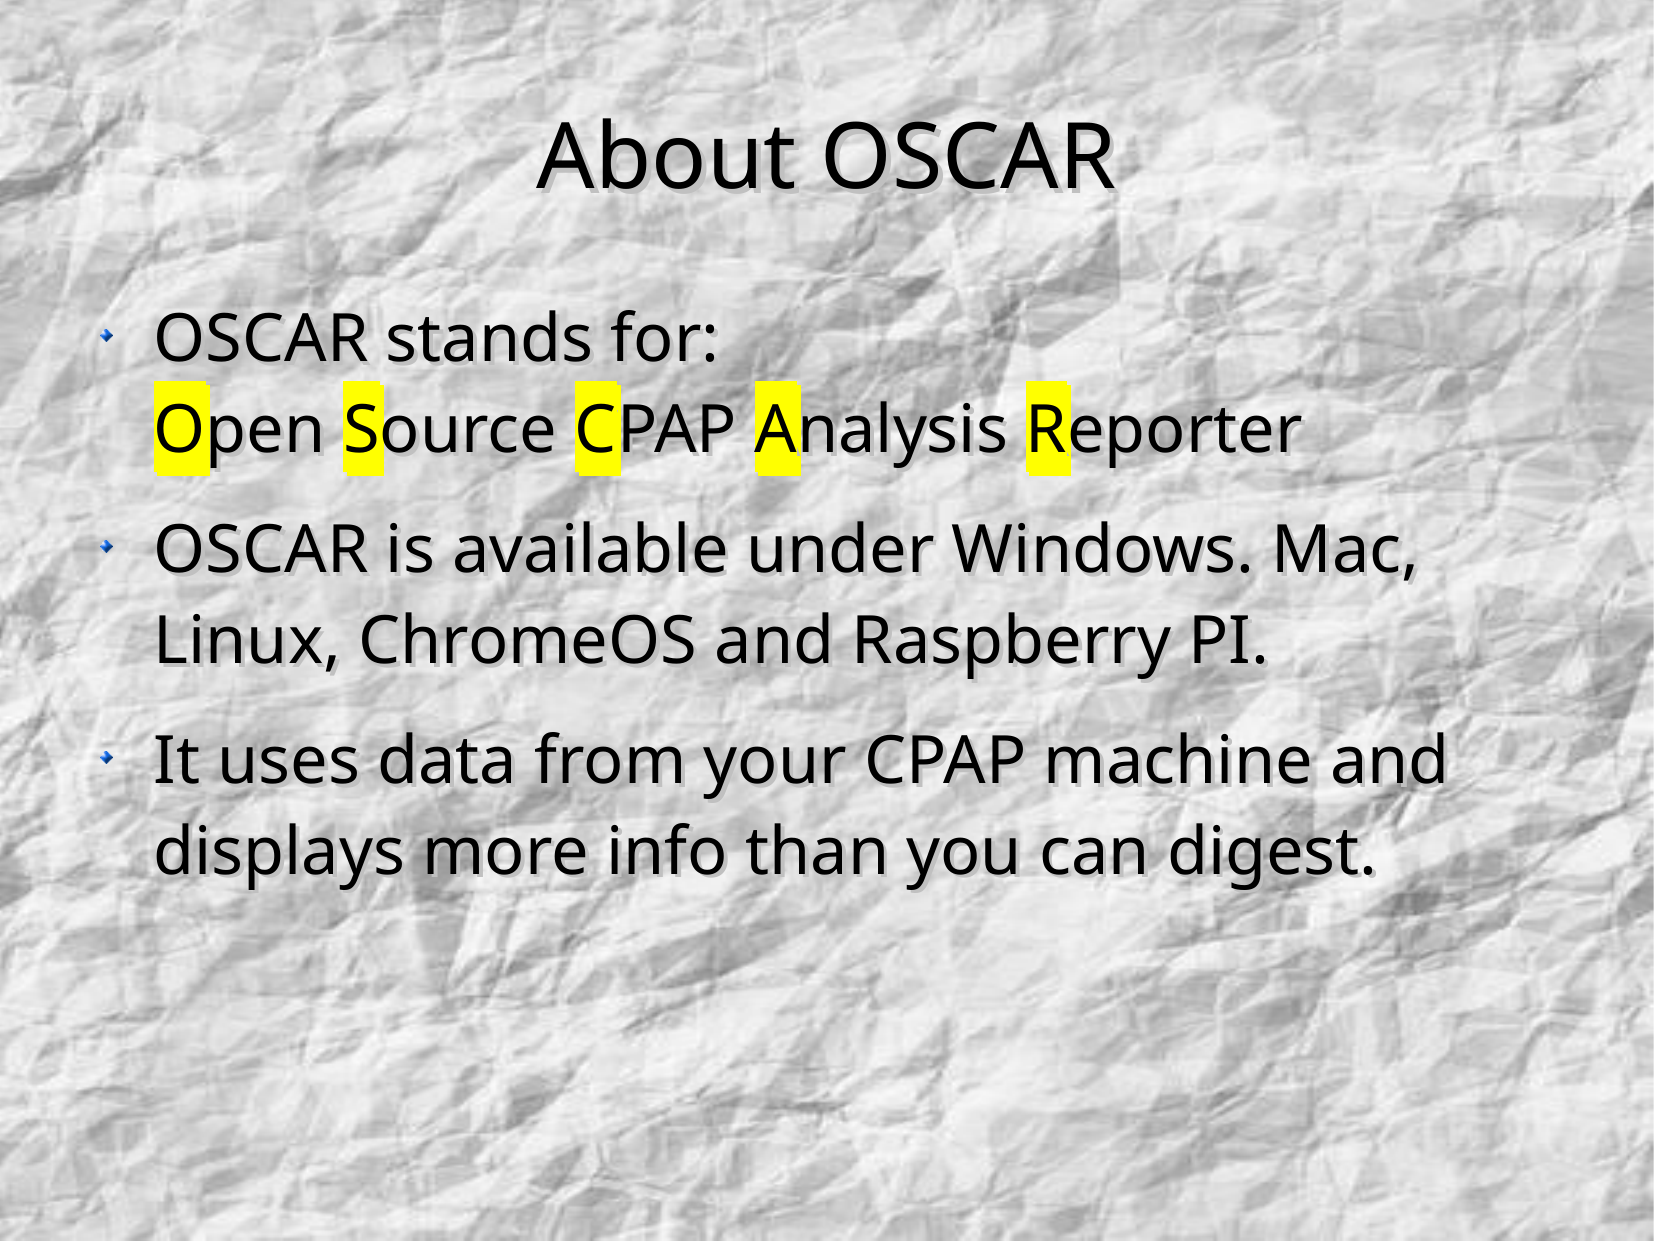

# About OSCAR
OSCAR stands for:
Open Source CPAP Analysis Reporter
OSCAR is available under Windows. Mac, Linux, ChromeOS and Raspberry PI.
It uses data from your CPAP machine and displays more info than you can digest.